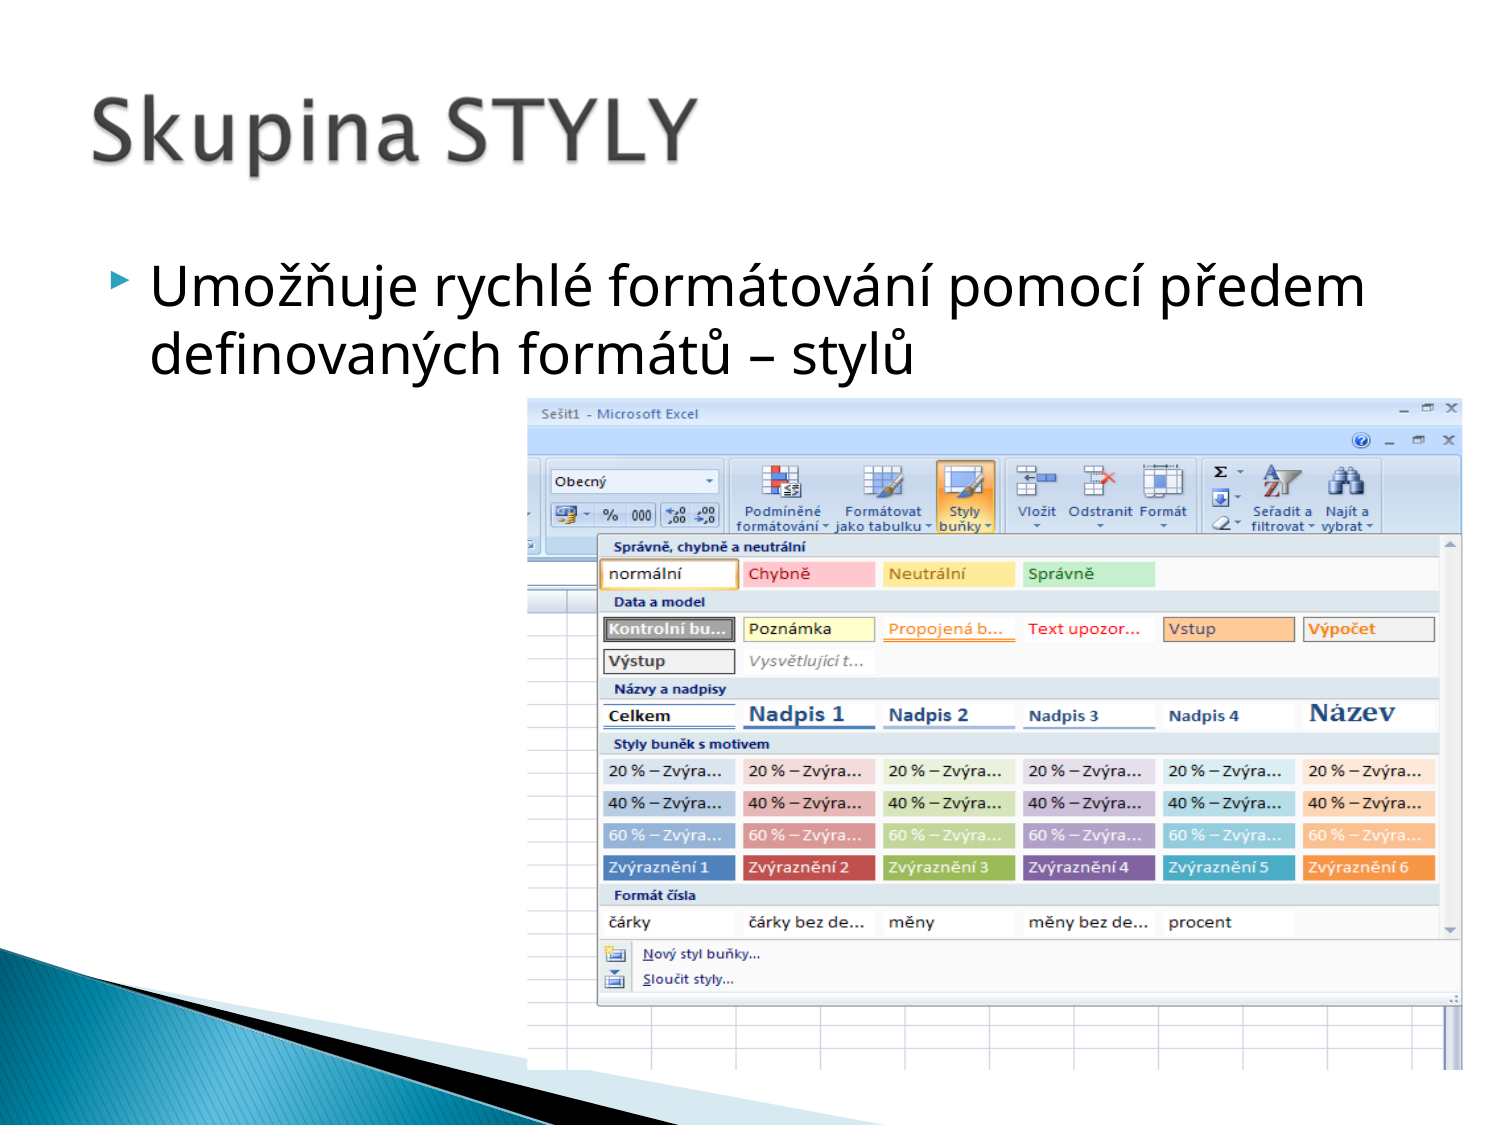

# Umožňuje rychlé formátování pomocí předem definovaných formátů – stylů